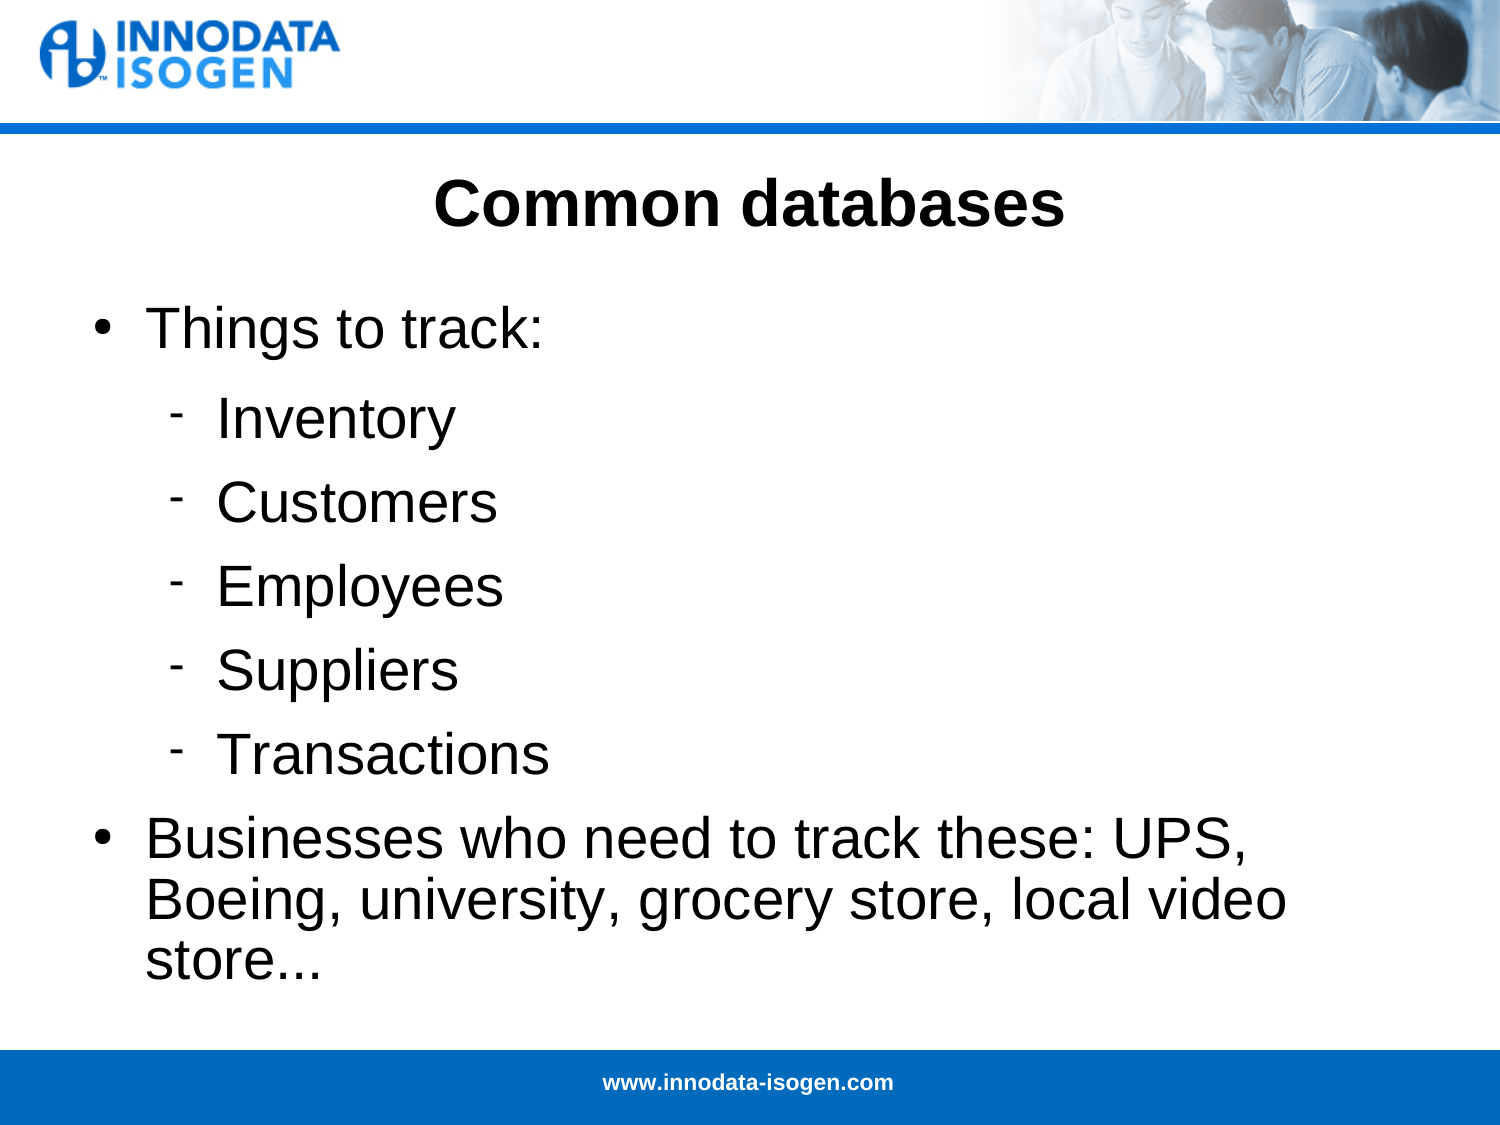

# Common databases
Things to track:
Inventory
Customers
Employees
Suppliers
Transactions
Businesses who need to track these: UPS, Boeing, university, grocery store, local video store...